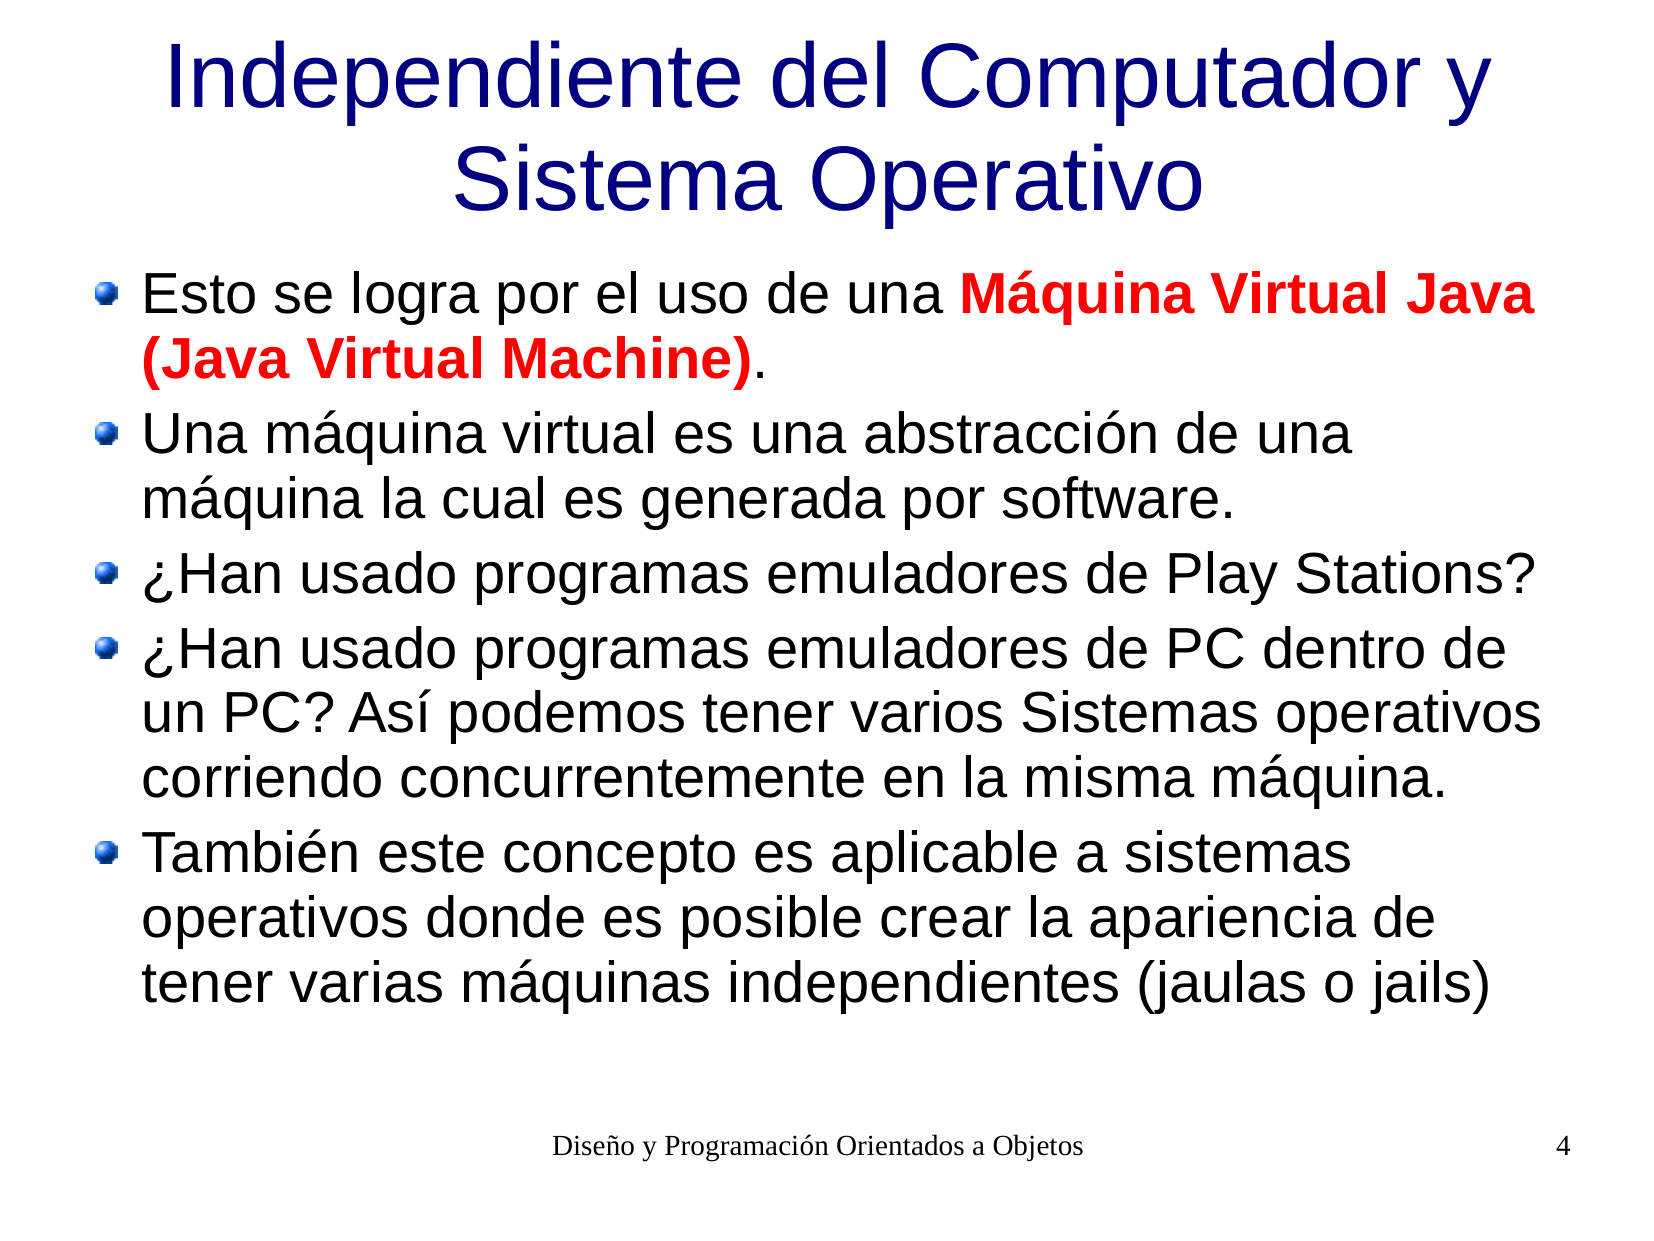

# Independiente del Computador y Sistema Operativo
Esto se logra por el uso de una Máquina Virtual Java (Java Virtual Machine).
Una máquina virtual es una abstracción de una máquina la cual es generada por software.
¿Han usado programas emuladores de Play Stations?
¿Han usado programas emuladores de PC dentro de un PC? Así podemos tener varios Sistemas operativos corriendo concurrentemente en la misma máquina.
También este concepto es aplicable a sistemas operativos donde es posible crear la apariencia de tener varias máquinas independientes (jaulas o jails)
Diseño y programación Orientados a Objetos
4